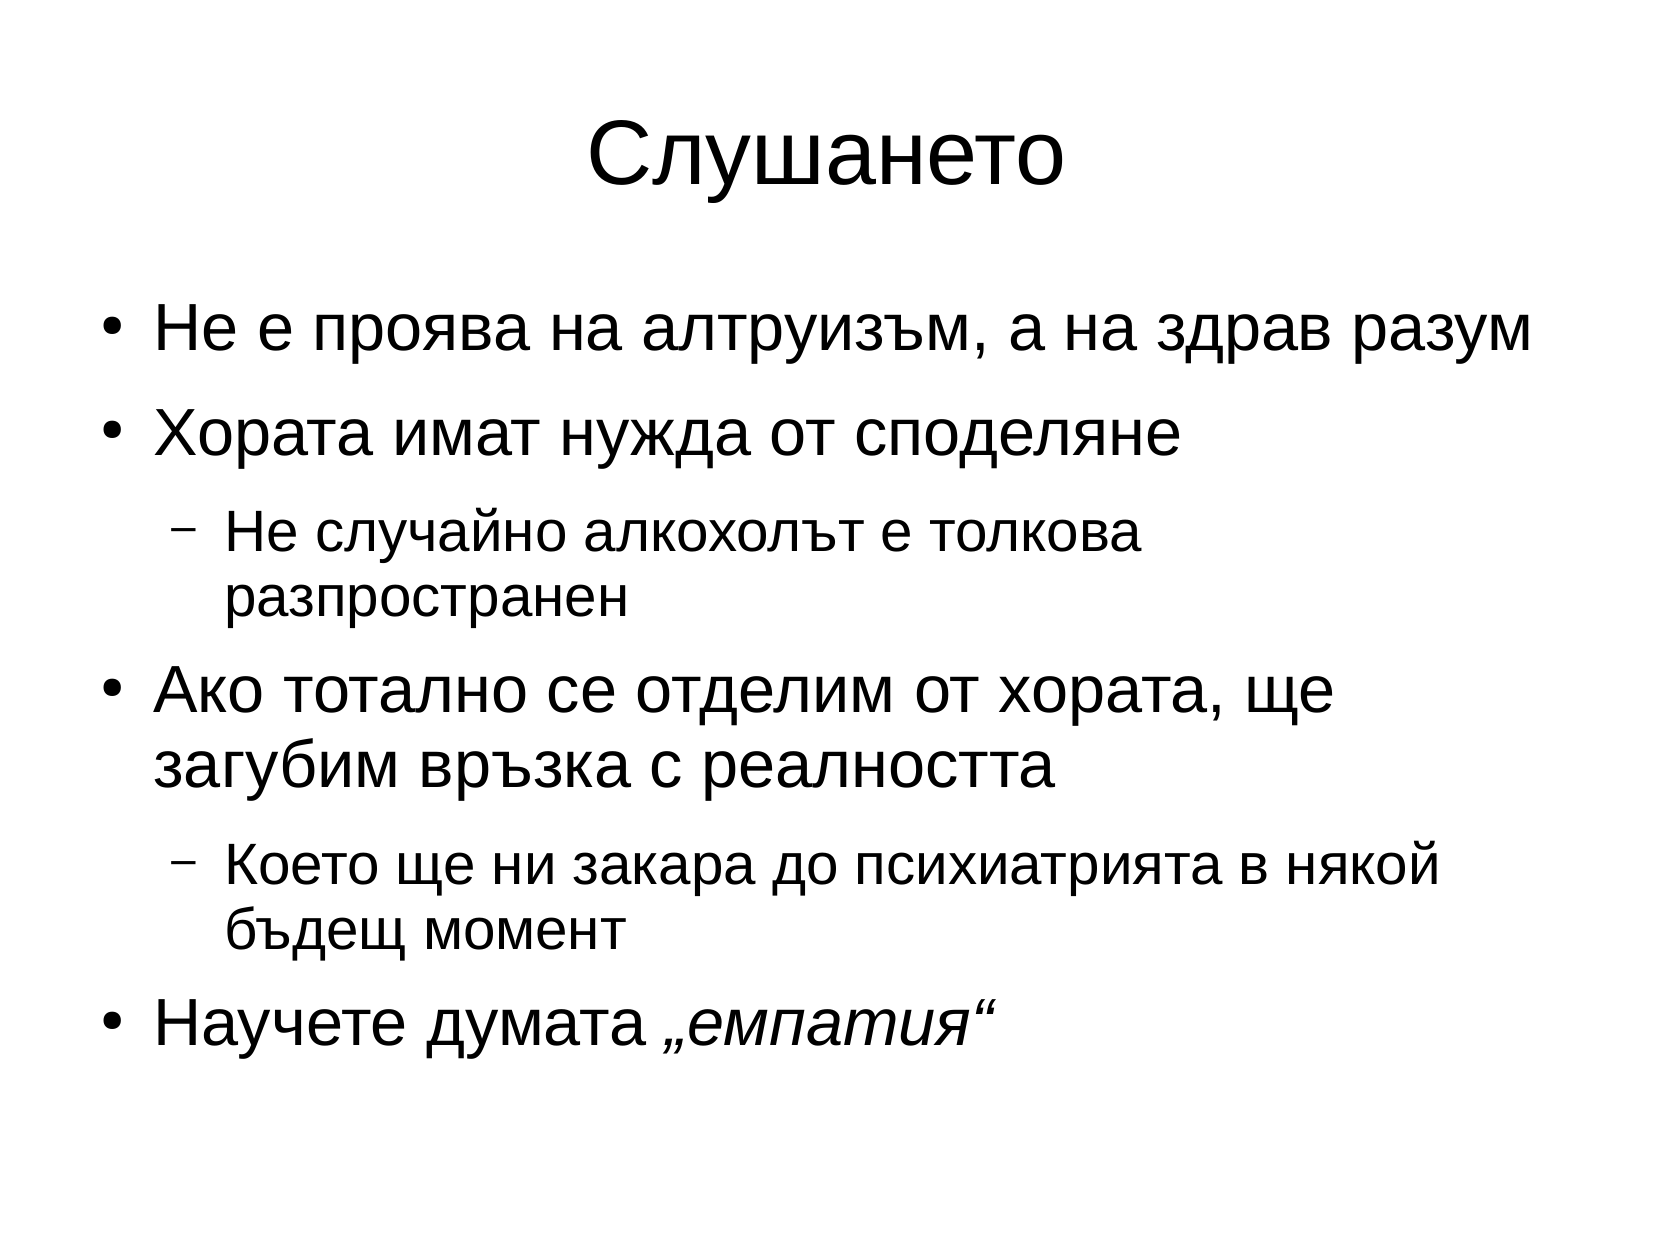

# Слушането
Не е проява на алтруизъм, а на здрав разум
Хората имат нужда от споделяне
Не случайно алкохолът е толкова разпространен
Ако тотално се отделим от хората, ще загубим връзка с реалността
Което ще ни закара до психиатрията в някой бъдещ момент
Научете думата „емпатия“